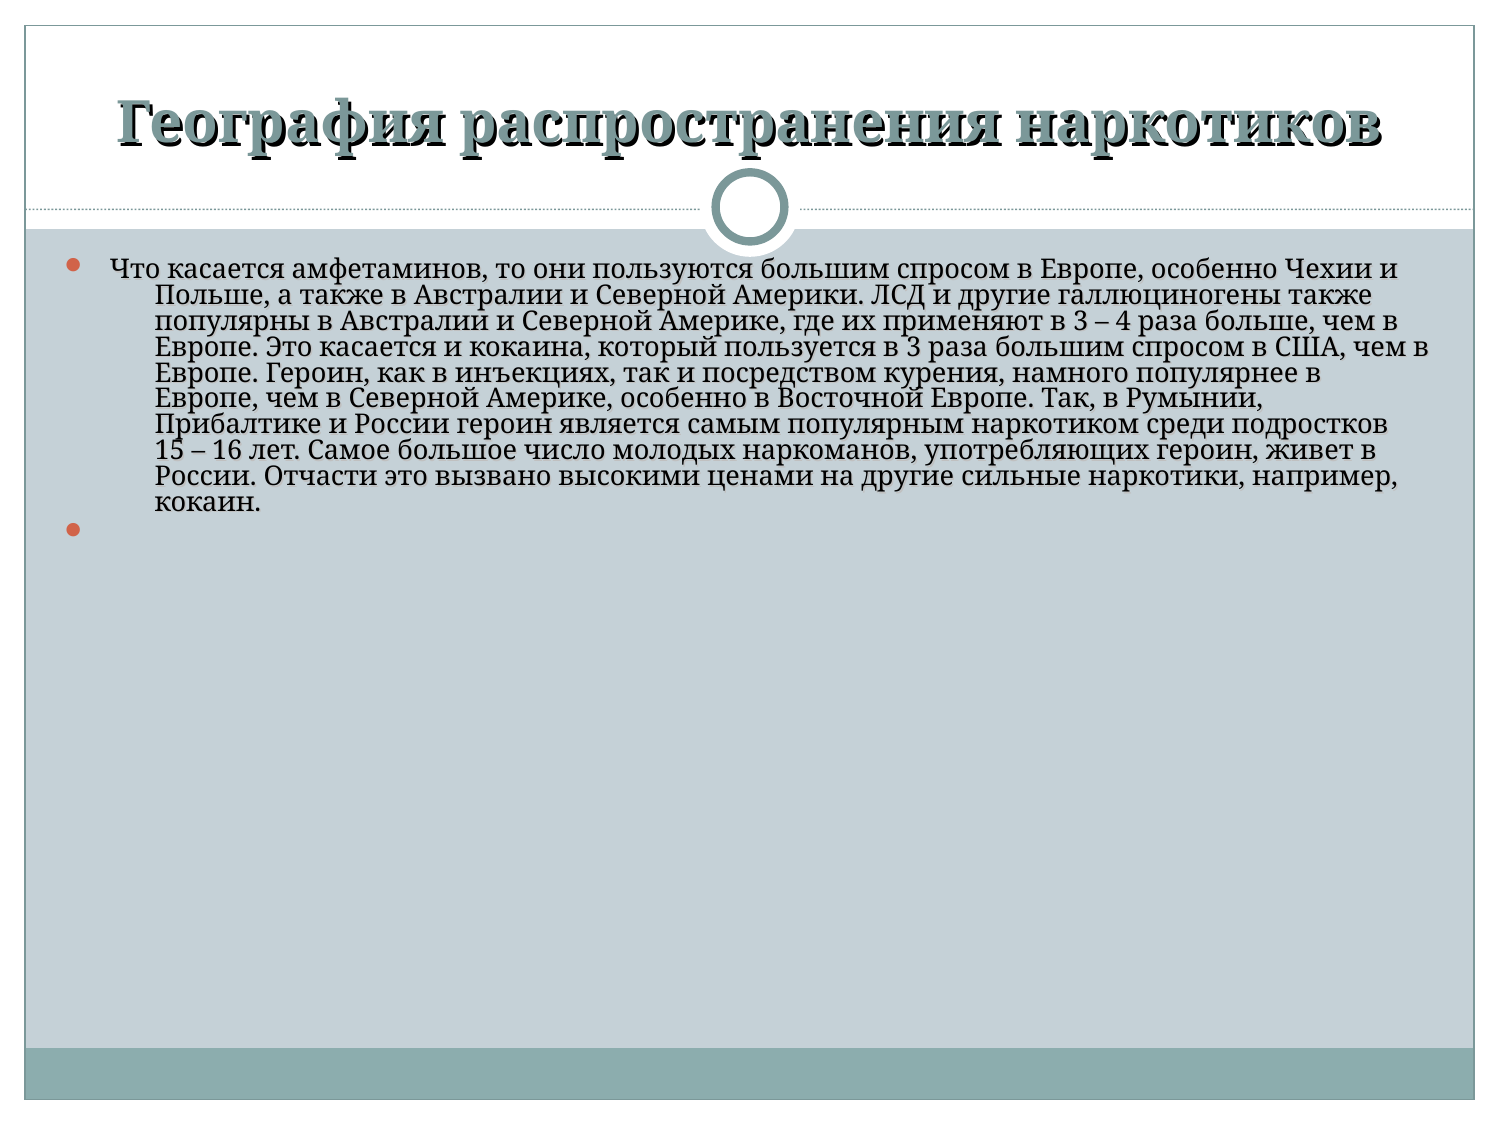

# География распространения наркотиков
Что касается амфетаминов, то они пользуются большим спросом в Европе, особенно Чехии и Польше, а также в Австралии и Северной Америки. ЛСД и другие галлюциногены также популярны в Австралии и Северной Америке, где их применяют в 3 – 4 раза больше, чем в Европе. Это касается и кокаина, который пользуется в 3 раза большим спросом в США, чем в Европе. Героин, как в инъекциях, так и посредством курения, намного популярнее в Европе, чем в Северной Америке, особенно в Восточной Европе. Так, в Румынии, Прибалтике и России героин является самым популярным наркотиком среди подростков 15 – 16 лет. Самое большое число молодых наркоманов, употребляющих героин, живет в России. Отчасти это вызвано высокими ценами на другие сильные наркотики, например, кокаин.